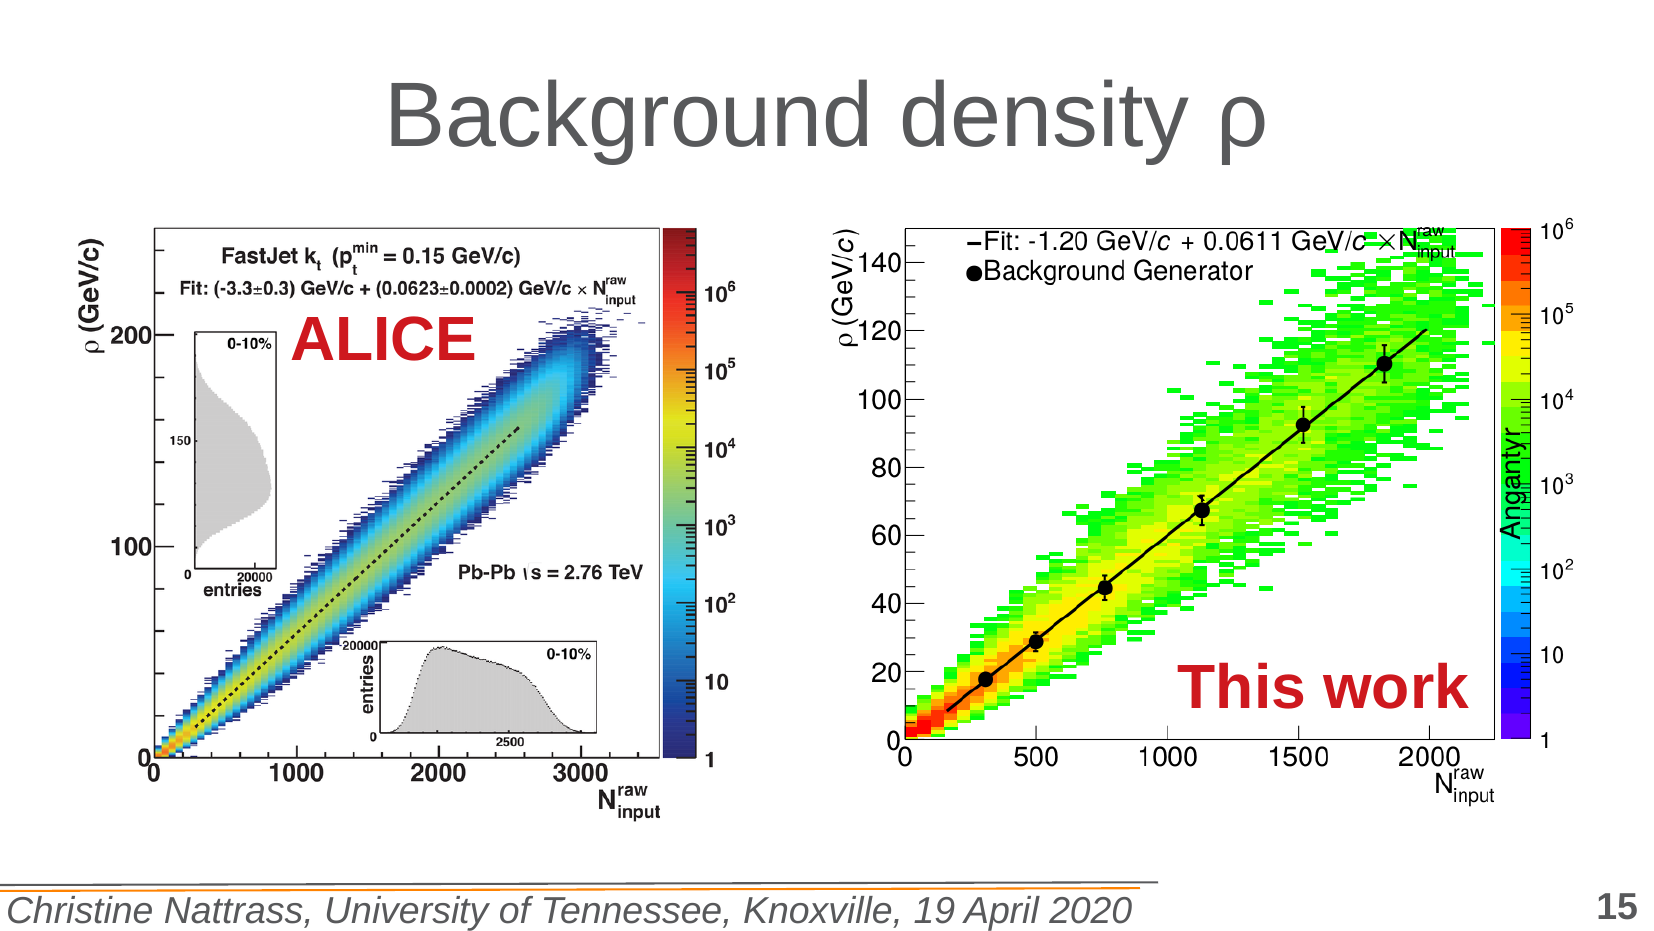

# Background density ρ
`
ALICE
This work